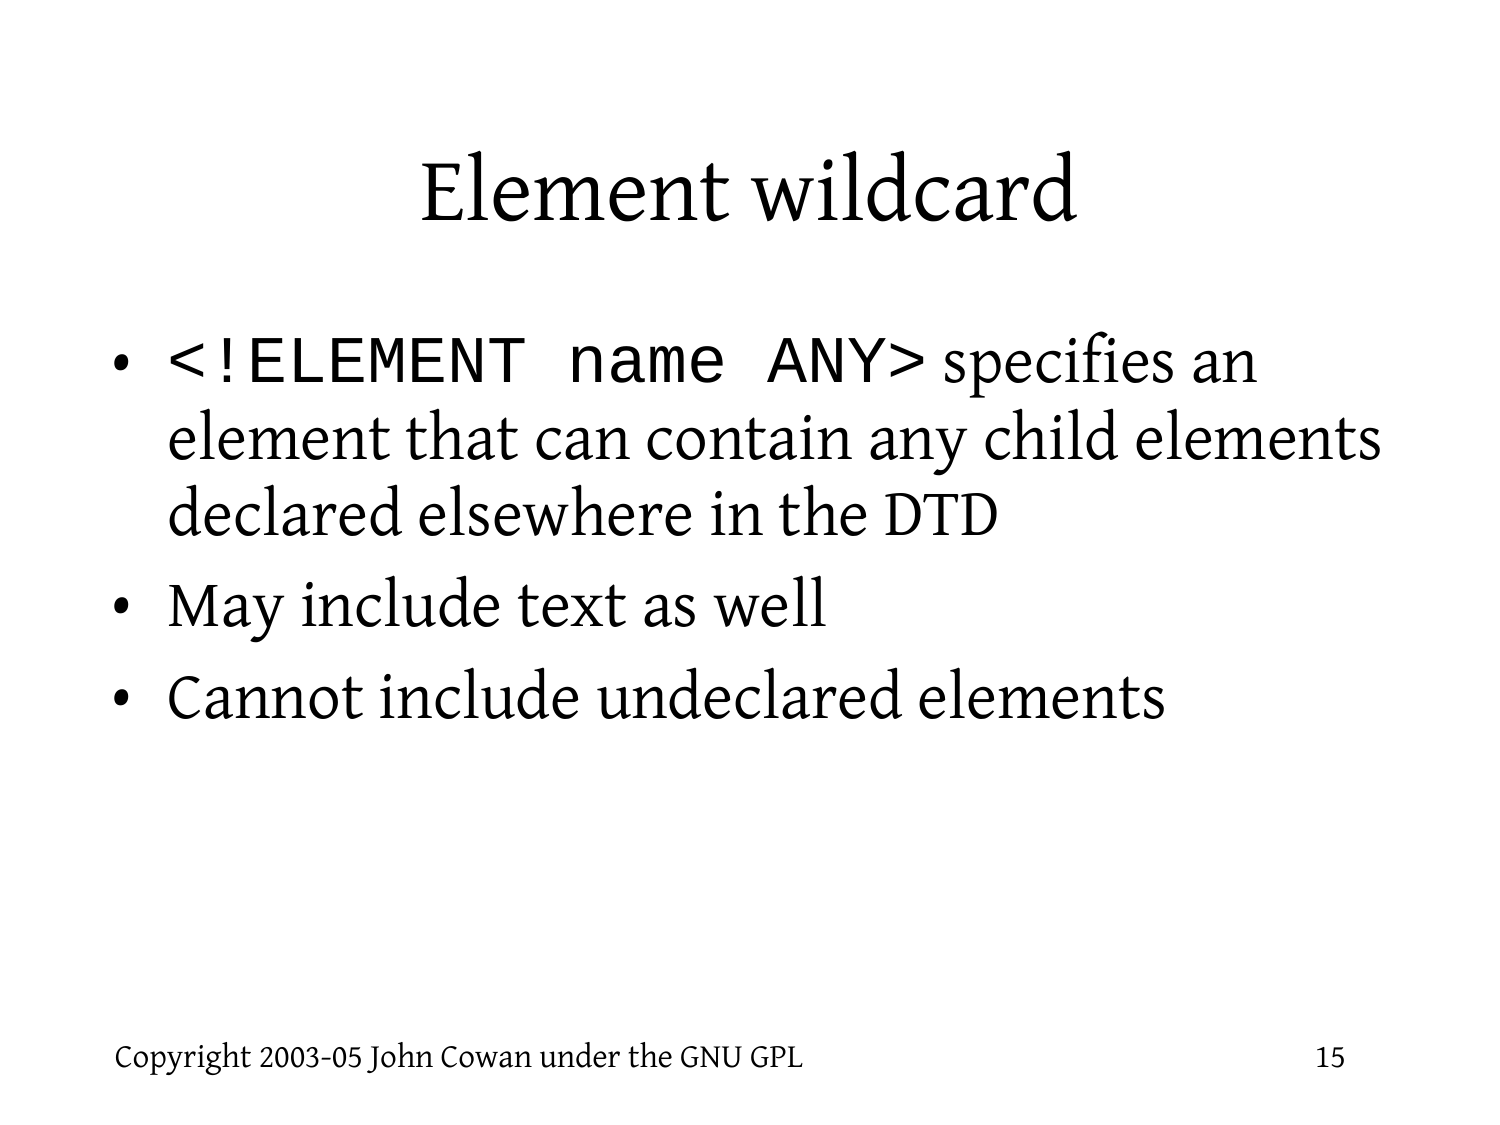

# Element wildcard
<!ELEMENT name ANY> specifies an element that can contain any child elements declared elsewhere in the DTD
May include text as well
Cannot include undeclared elements